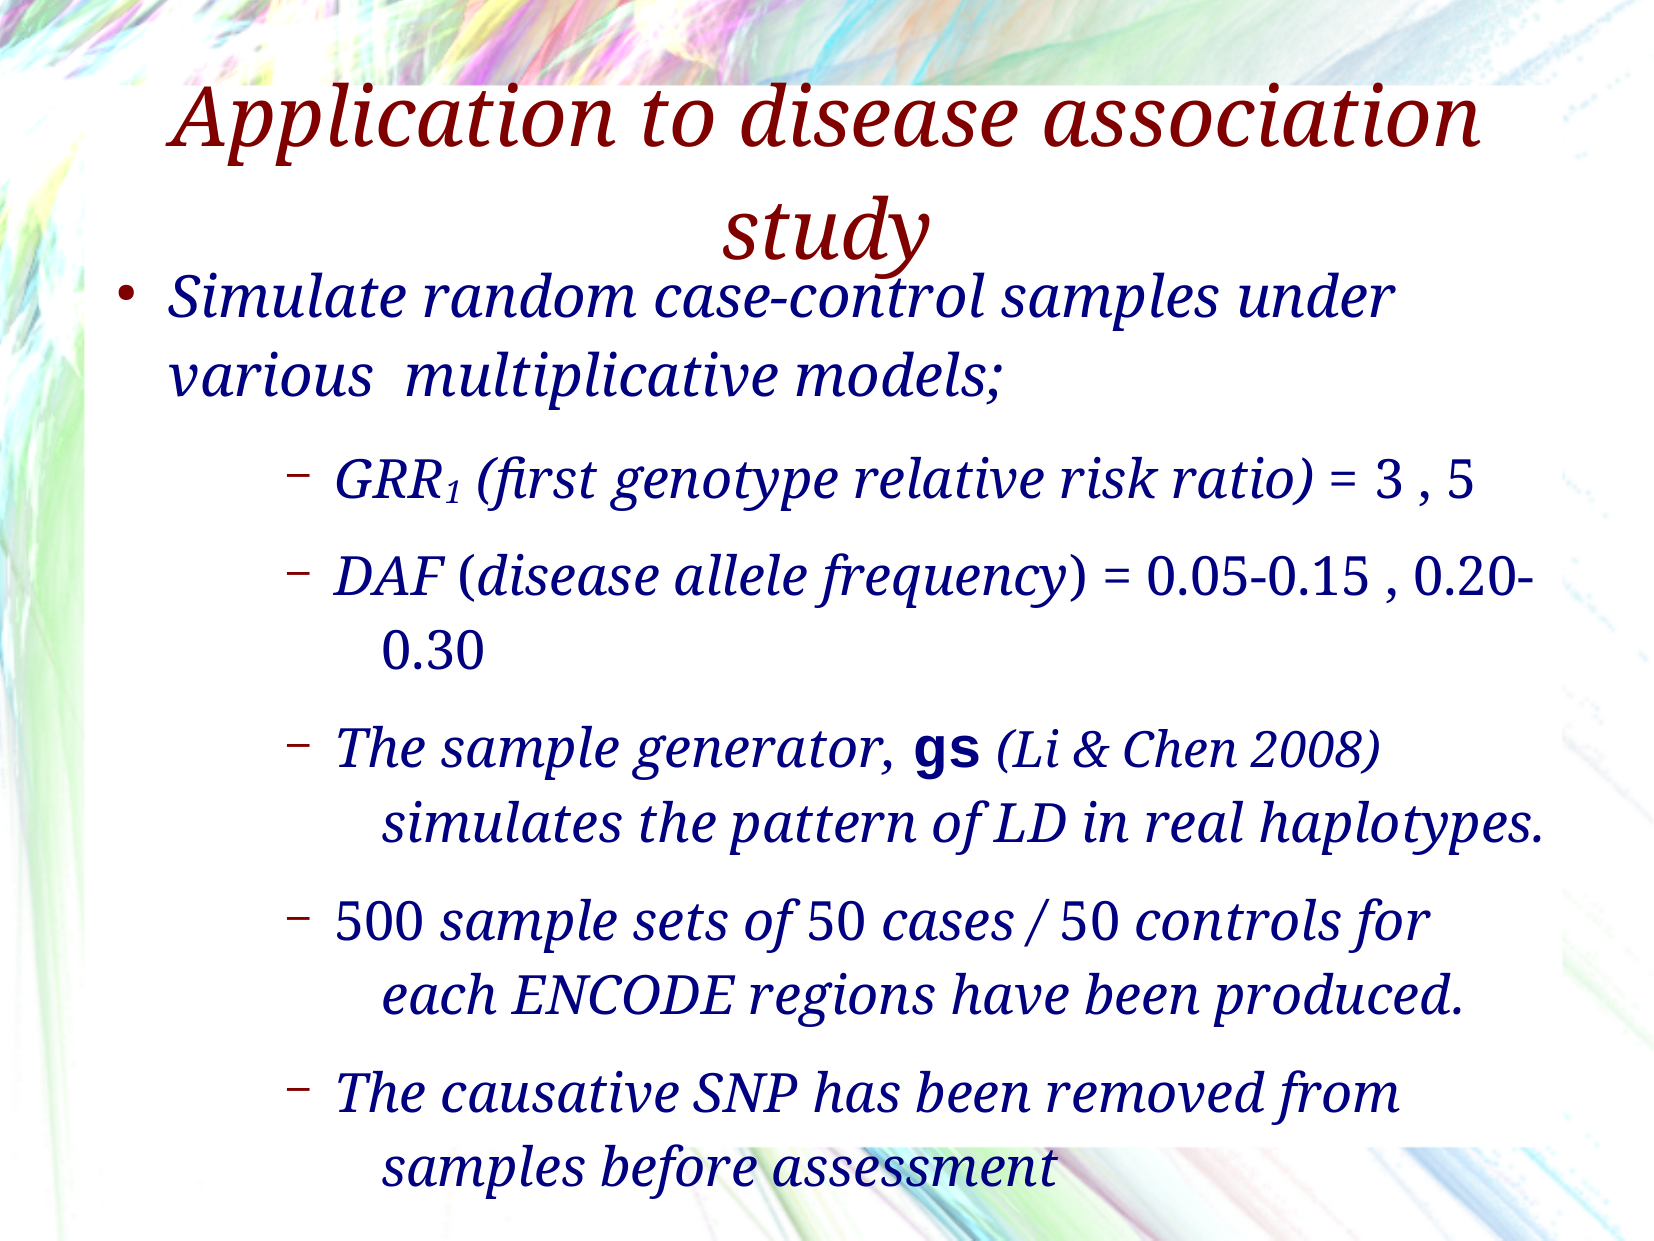

# Application to disease association study
Simulate random case-control samples under various multiplicative models;
GRR1 (first genotype relative risk ratio) = 3 , 5
DAF (disease allele frequency) = 0.05-0.15 , 0.20-0.30
The sample generator, gs (Li & Chen 2008) simulates the pattern of LD in real haplotypes.
500 sample sets of 50 cases / 50 controls for each ENCODE regions have been produced.
The causative SNP has been removed from samples before assessment